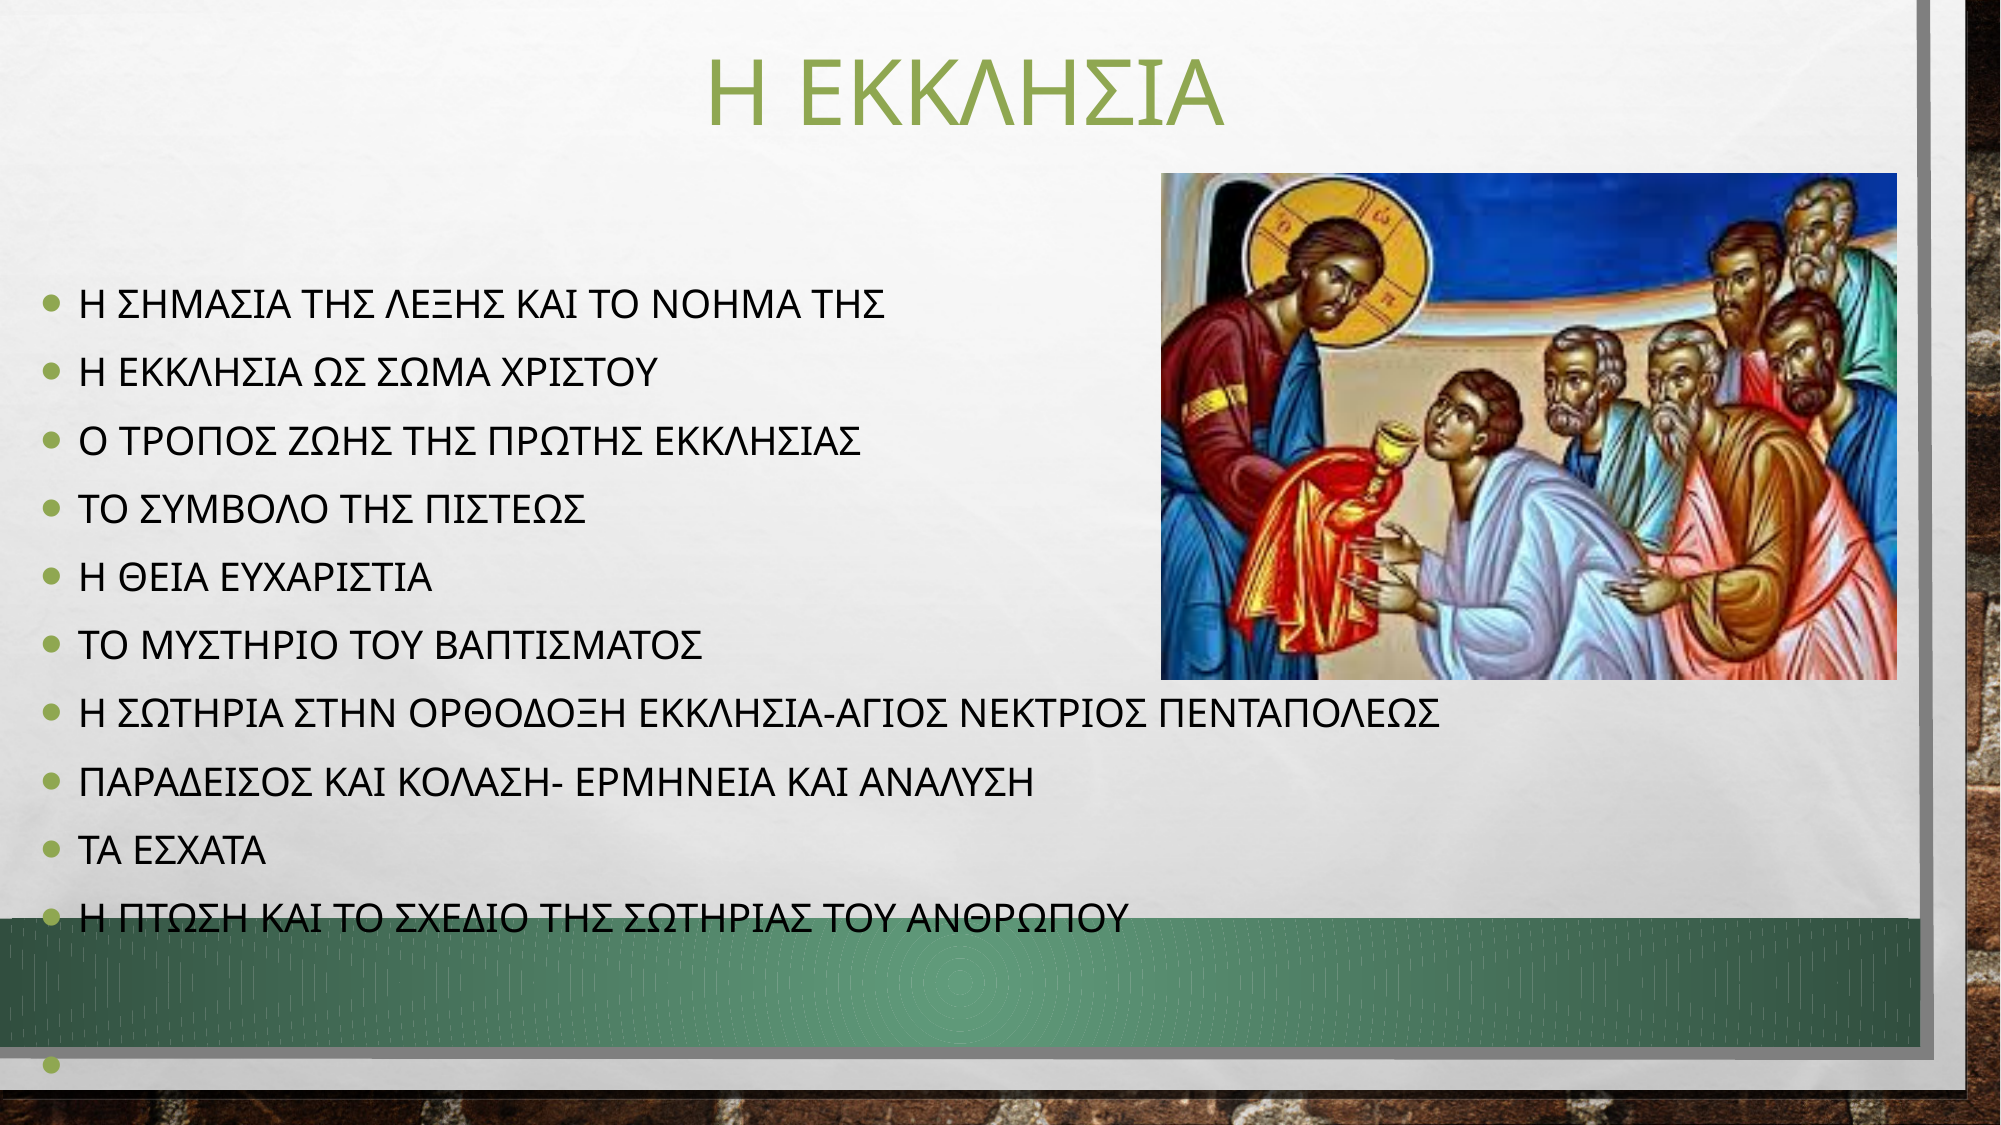

# Η εκκλησια
Η σημασια της λεξησ και το νοημα της
Η εκκλησια ωσ σωμα χριστου
Ο τροποσ ζωησ της πρωτησ εκκλησιασ
Το συμβολο της πιστεωσ
Η θεια ευχαριστια
Το μυστηριο του βαπτισματοσ
Η σωτηρια στην ορθοδοξη εκκλησια-αγιοσ νεκτριοσ πενταπολεωσ
Παραδεισοσ και κολαση- ερμηνεια και αναλυση
Τα εσχατα
Η πτωση και το σχεδιο της σωτηριασ του ανθρωπου